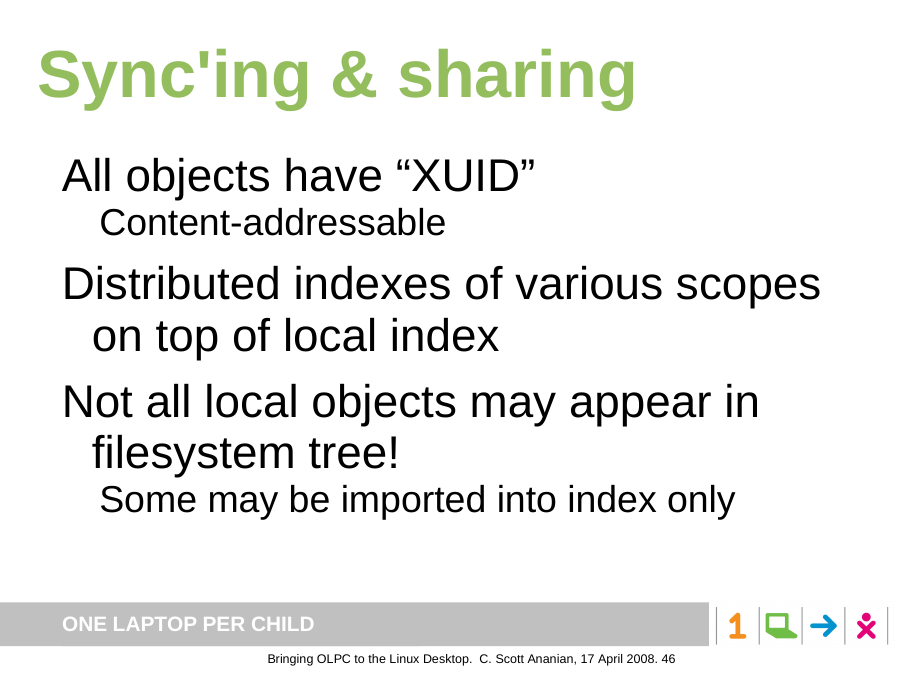

# Sync'ing & sharing
All objects have “XUID”
Content-addressable
Distributed indexes of various scopes on top of local index
Not all local objects may appear in filesystem tree!
Some may be imported into index only